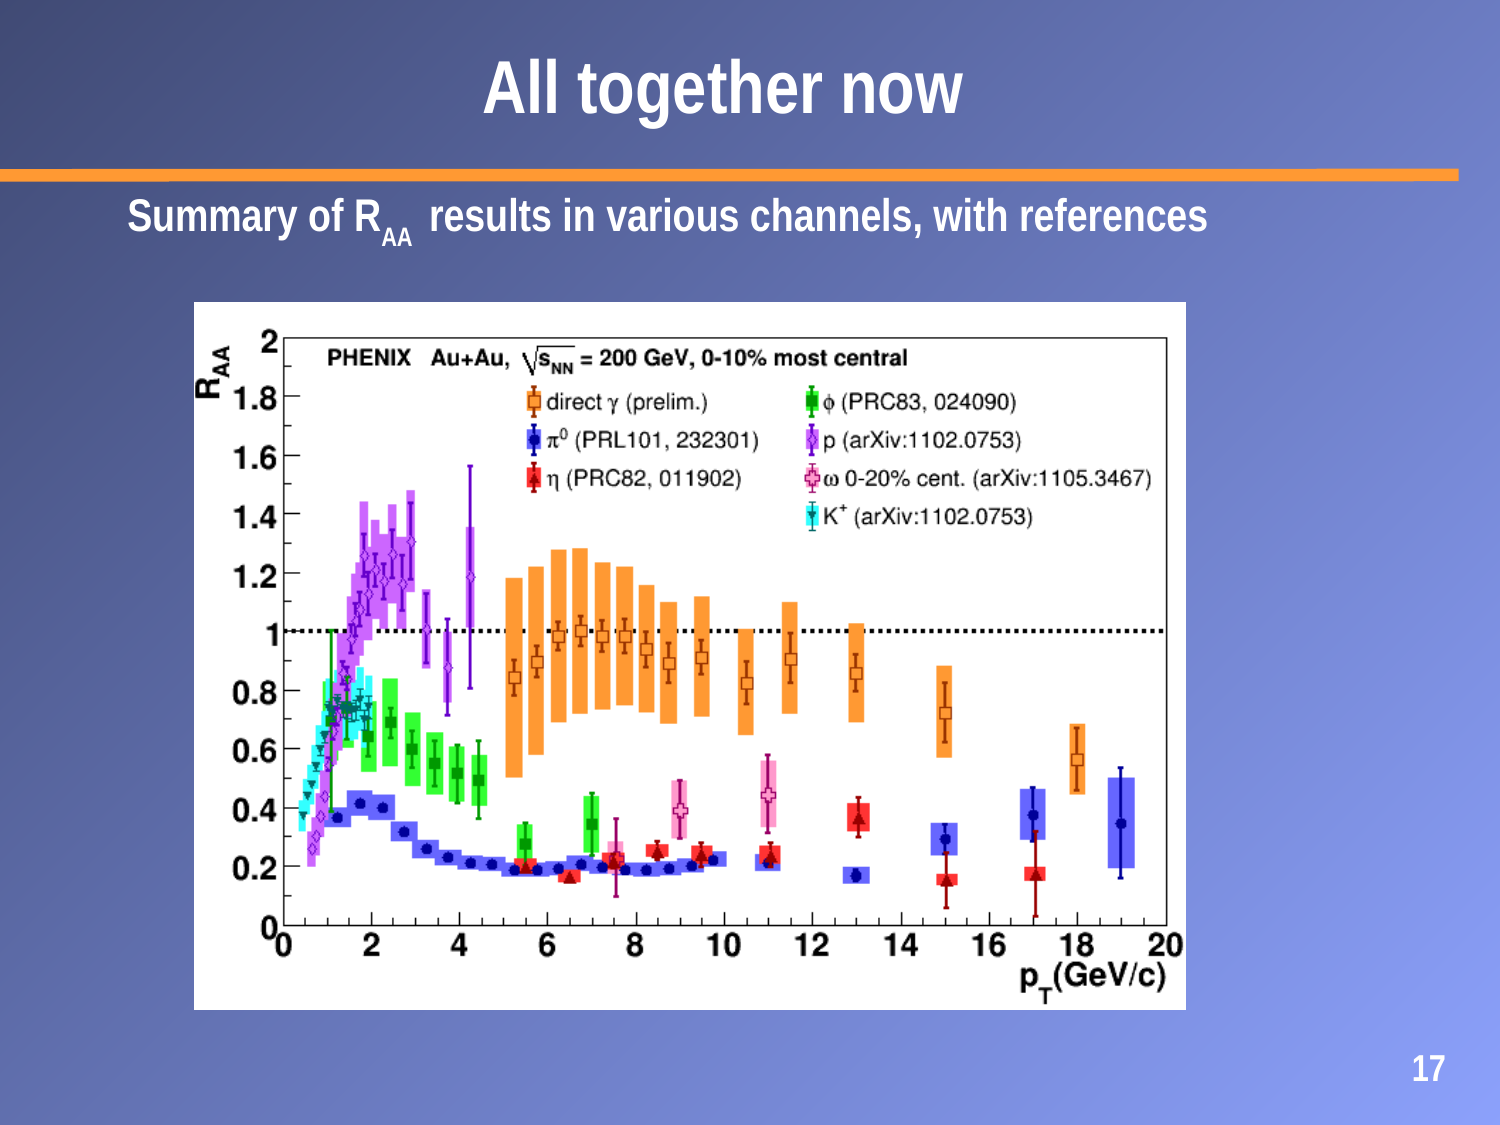

# All together now
Summary of RAA results in various channels, with references
17